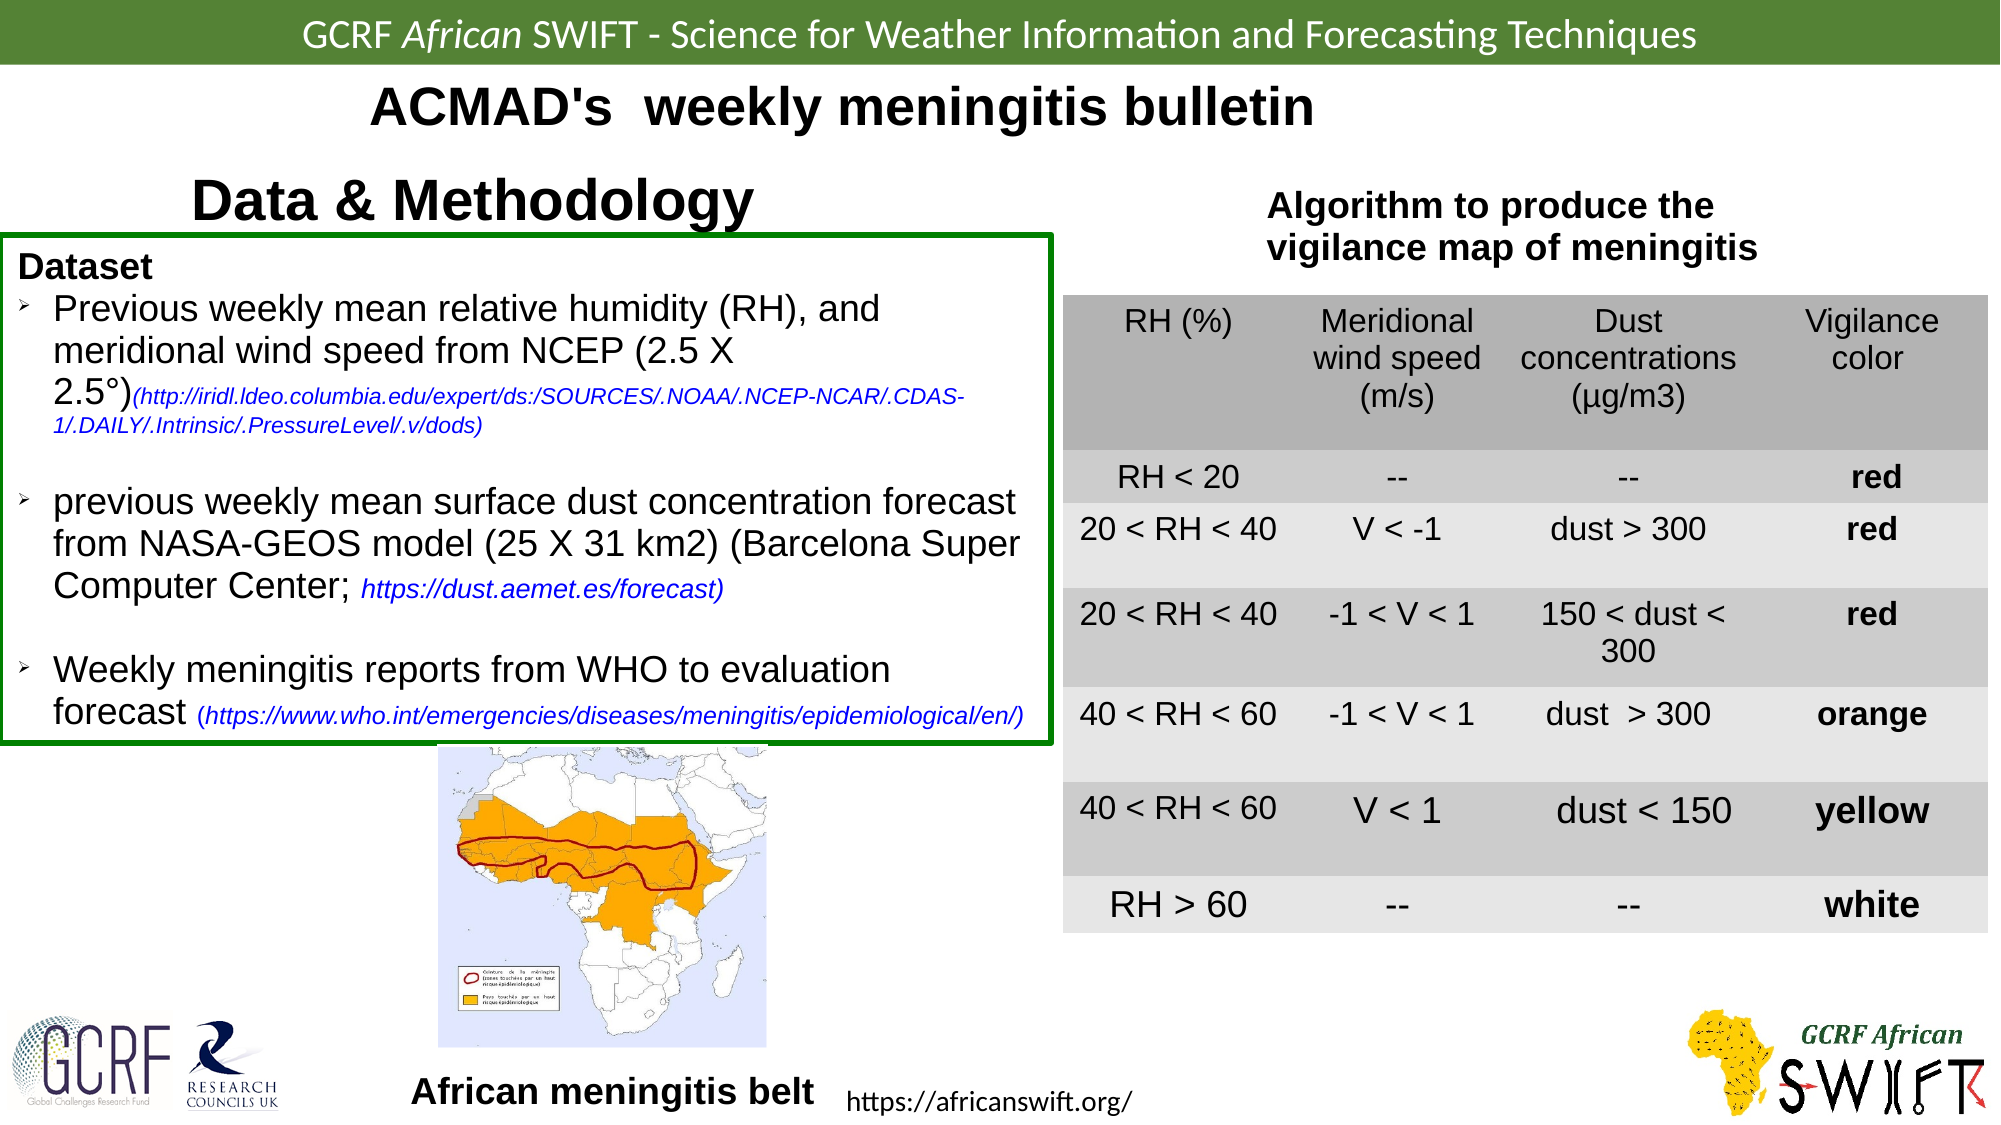

GCRF African SWIFT - Science for Weather Information and Forecasting Techniques
ACMAD's weekly meningitis bulletin
Data & Methodology
Algorithm to produce the vigilance map of meningitis
Dataset
Previous weekly mean relative humidity (RH), and meridional wind speed from NCEP (2.5 X 2.5°)(http://iridl.ldeo.columbia.edu/expert/ds:/SOURCES/.NOAA/.NCEP-NCAR/.CDAS-1/.DAILY/.Intrinsic/.PressureLevel/.v/dods)
previous weekly mean surface dust concentration forecast from NASA-GEOS model (25 X 31 km2) (Barcelona Super Computer Center; https://dust.aemet.es/forecast)
Weekly meningitis reports from WHO to evaluation forecast (https://www.who.int/emergencies/diseases/meningitis/epidemiological/en/)
| RH (%) | Meridional wind speed (m/s) | Dust concentrations (µg/m3) | Vigilance color |
| --- | --- | --- | --- |
| RH < 20 | -- | -- | red |
| 20 < RH < 40 | V < -1 | dust > 300 | red |
| 20 < RH < 40 | -1 < V < 1 | 150 < dust < 300 | red |
| 40 < RH < 60 | -1 < V < 1 | dust > 300 | orange |
| 40 < RH < 60 | V < 1 | dust < 150 | yellow |
| RH > 60 | -- | -- | white |
African meningitis belt
https://africanswift.org/